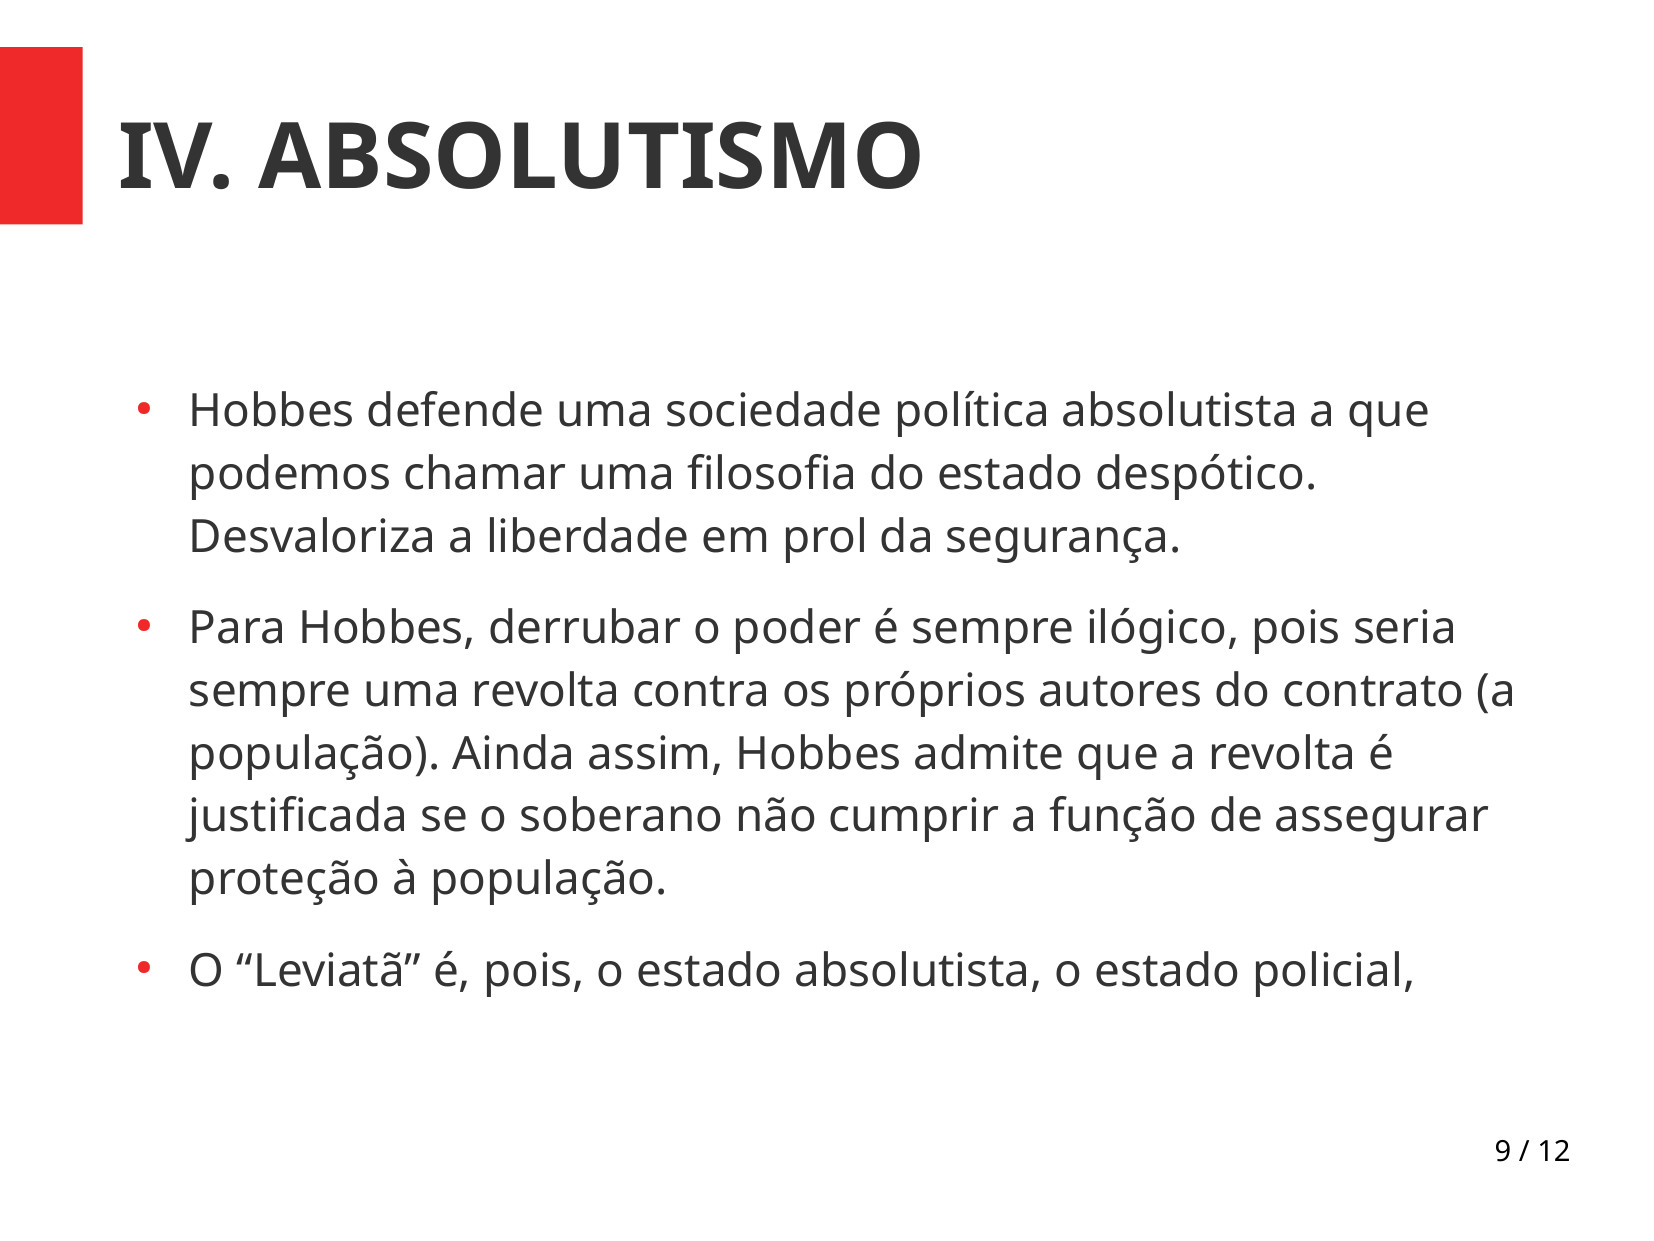

# IV. ABSOLUTISMO
Hobbes defende uma sociedade política absolutista a que podemos chamar uma filosofia do estado despótico. Desvaloriza a liberdade em prol da segurança.
Para Hobbes, derrubar o poder é sempre ilógico, pois seria sempre uma revolta contra os próprios autores do contrato (a população). Ainda assim, Hobbes admite que a revolta é justificada se o soberano não cumprir a função de assegurar proteção à população.
O “Leviatã” é, pois, o estado absolutista, o estado policial,
9